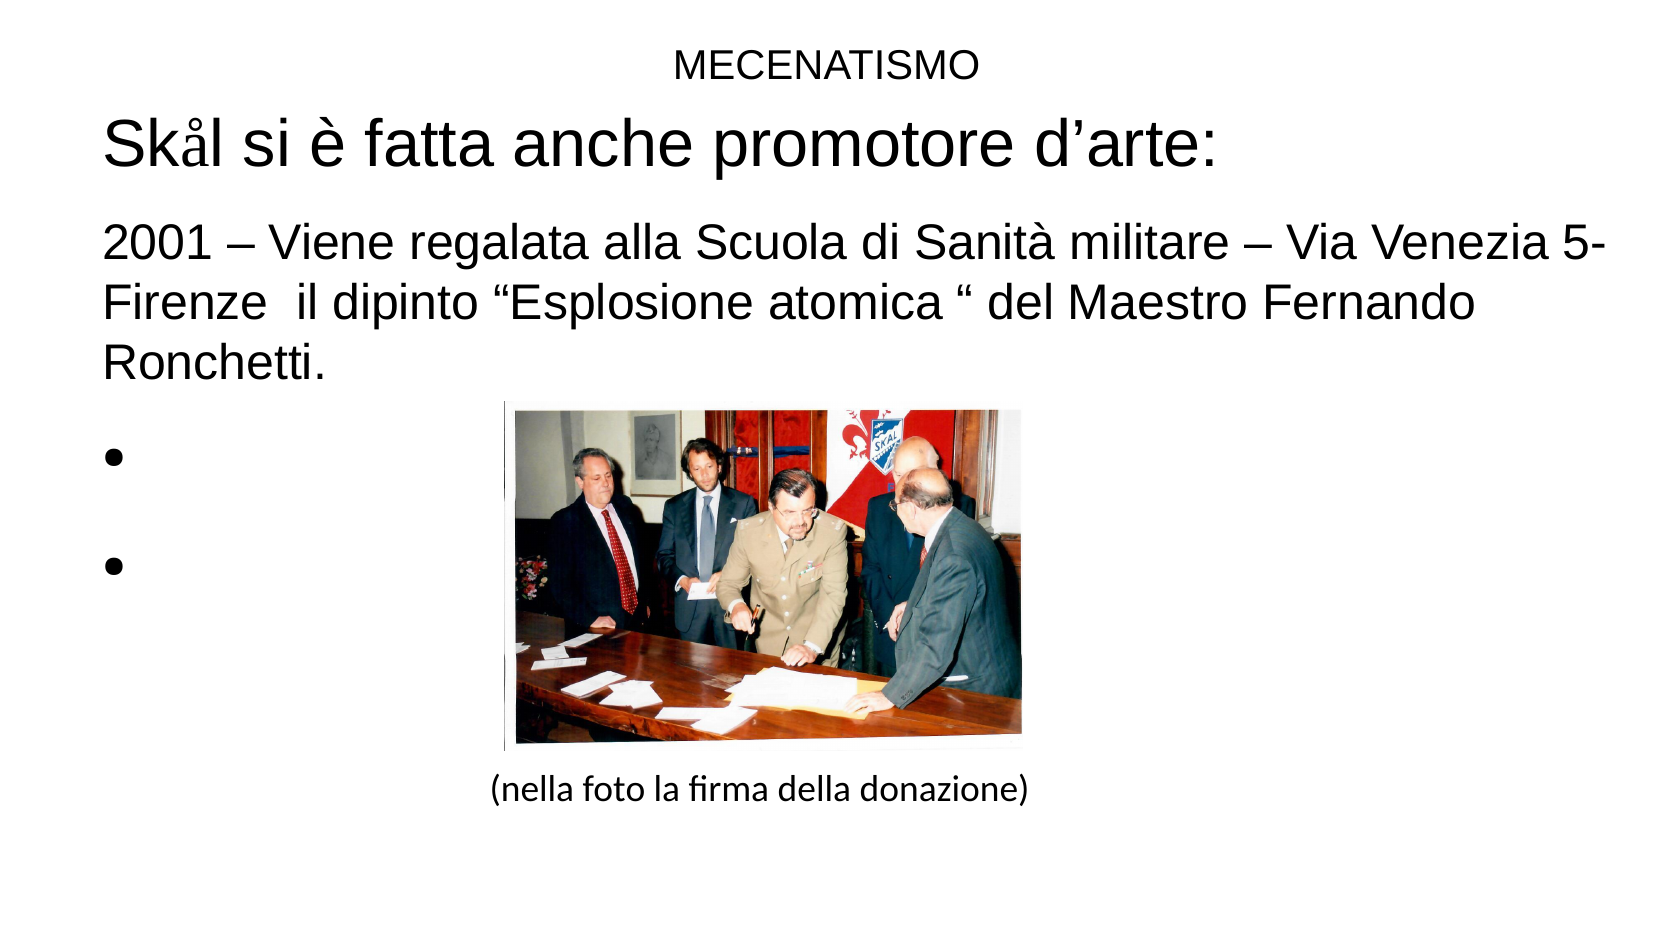

# MECENATISMO
Skål si è fatta anche promotore d’arte:
2001 – Viene regalata alla Scuola di Sanità militare – Via Venezia 5- Firenze il dipinto “Esplosione atomica “ del Maestro Fernando Ronchetti.
(nella foto la firma della donazione)